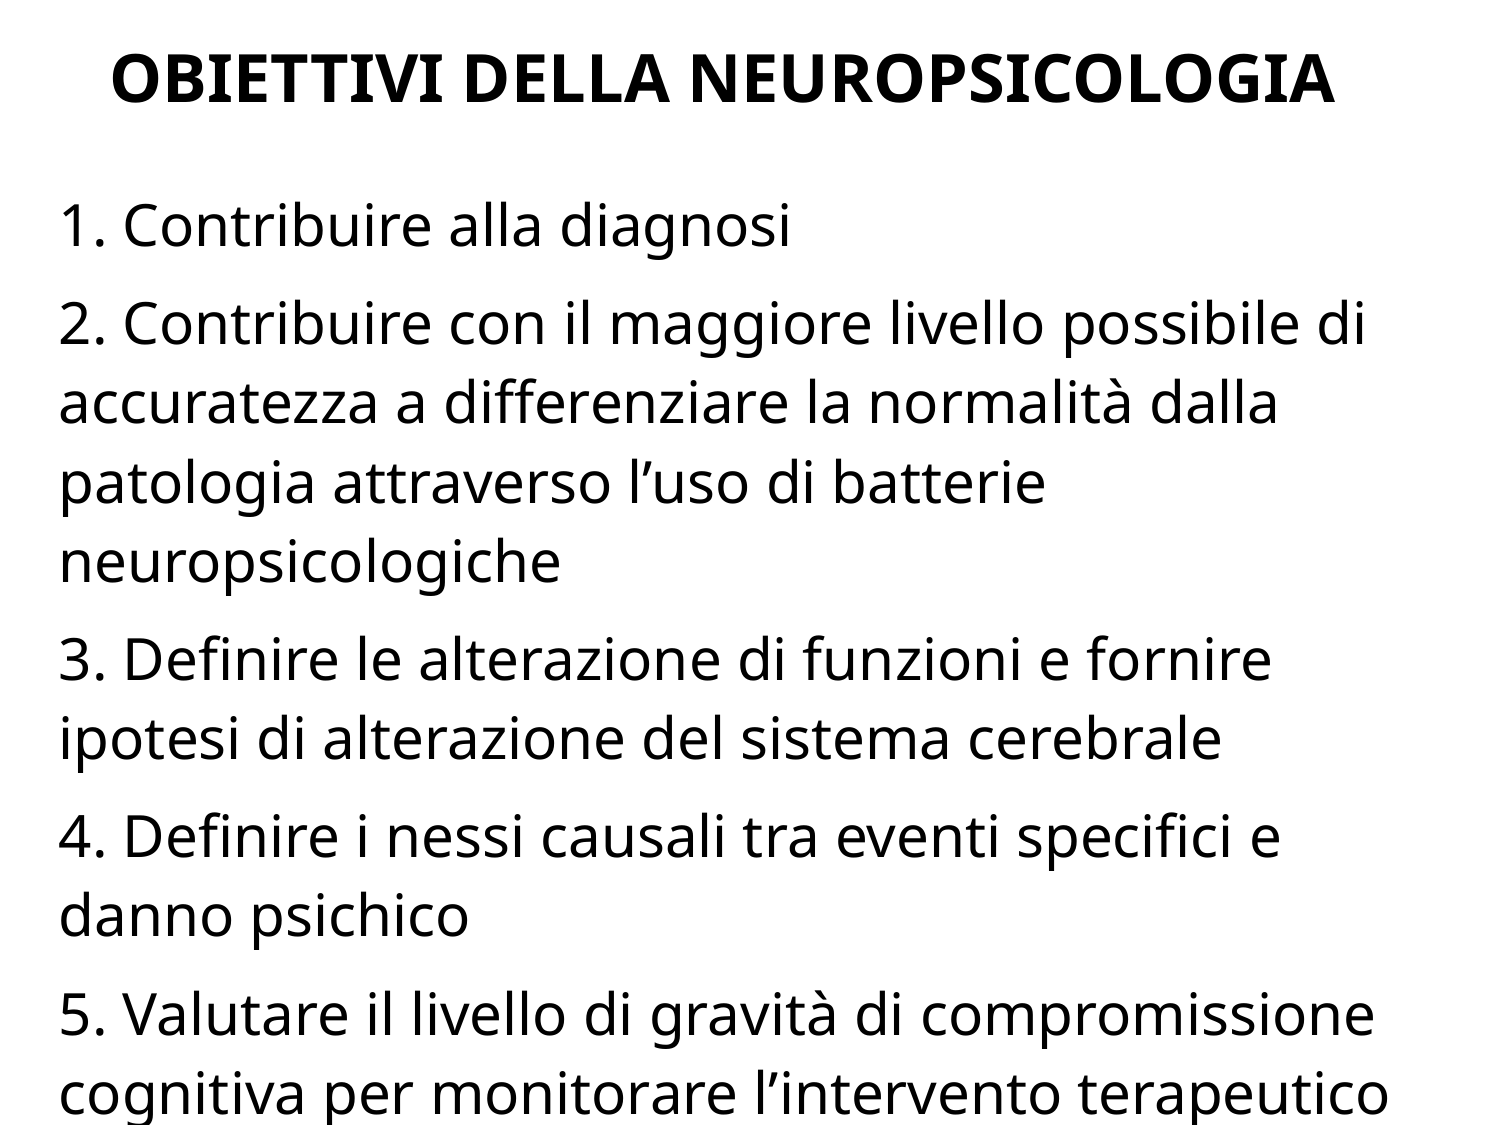

OBIETTIVI DELLA NEUROPSICOLOGIA
1. Contribuire alla diagnosi
2. Contribuire con il maggiore livello possibile di accuratezza a differenziare la normalità dalla patologia attraverso l’uso di batterie neuropsicologiche
3. Definire le alterazione di funzioni e fornire ipotesi di alterazione del sistema cerebrale
4. Definire i nessi causali tra eventi specifici e danno psichico
5. Valutare il livello di gravità di compromissione cognitiva per monitorare l’intervento terapeutico